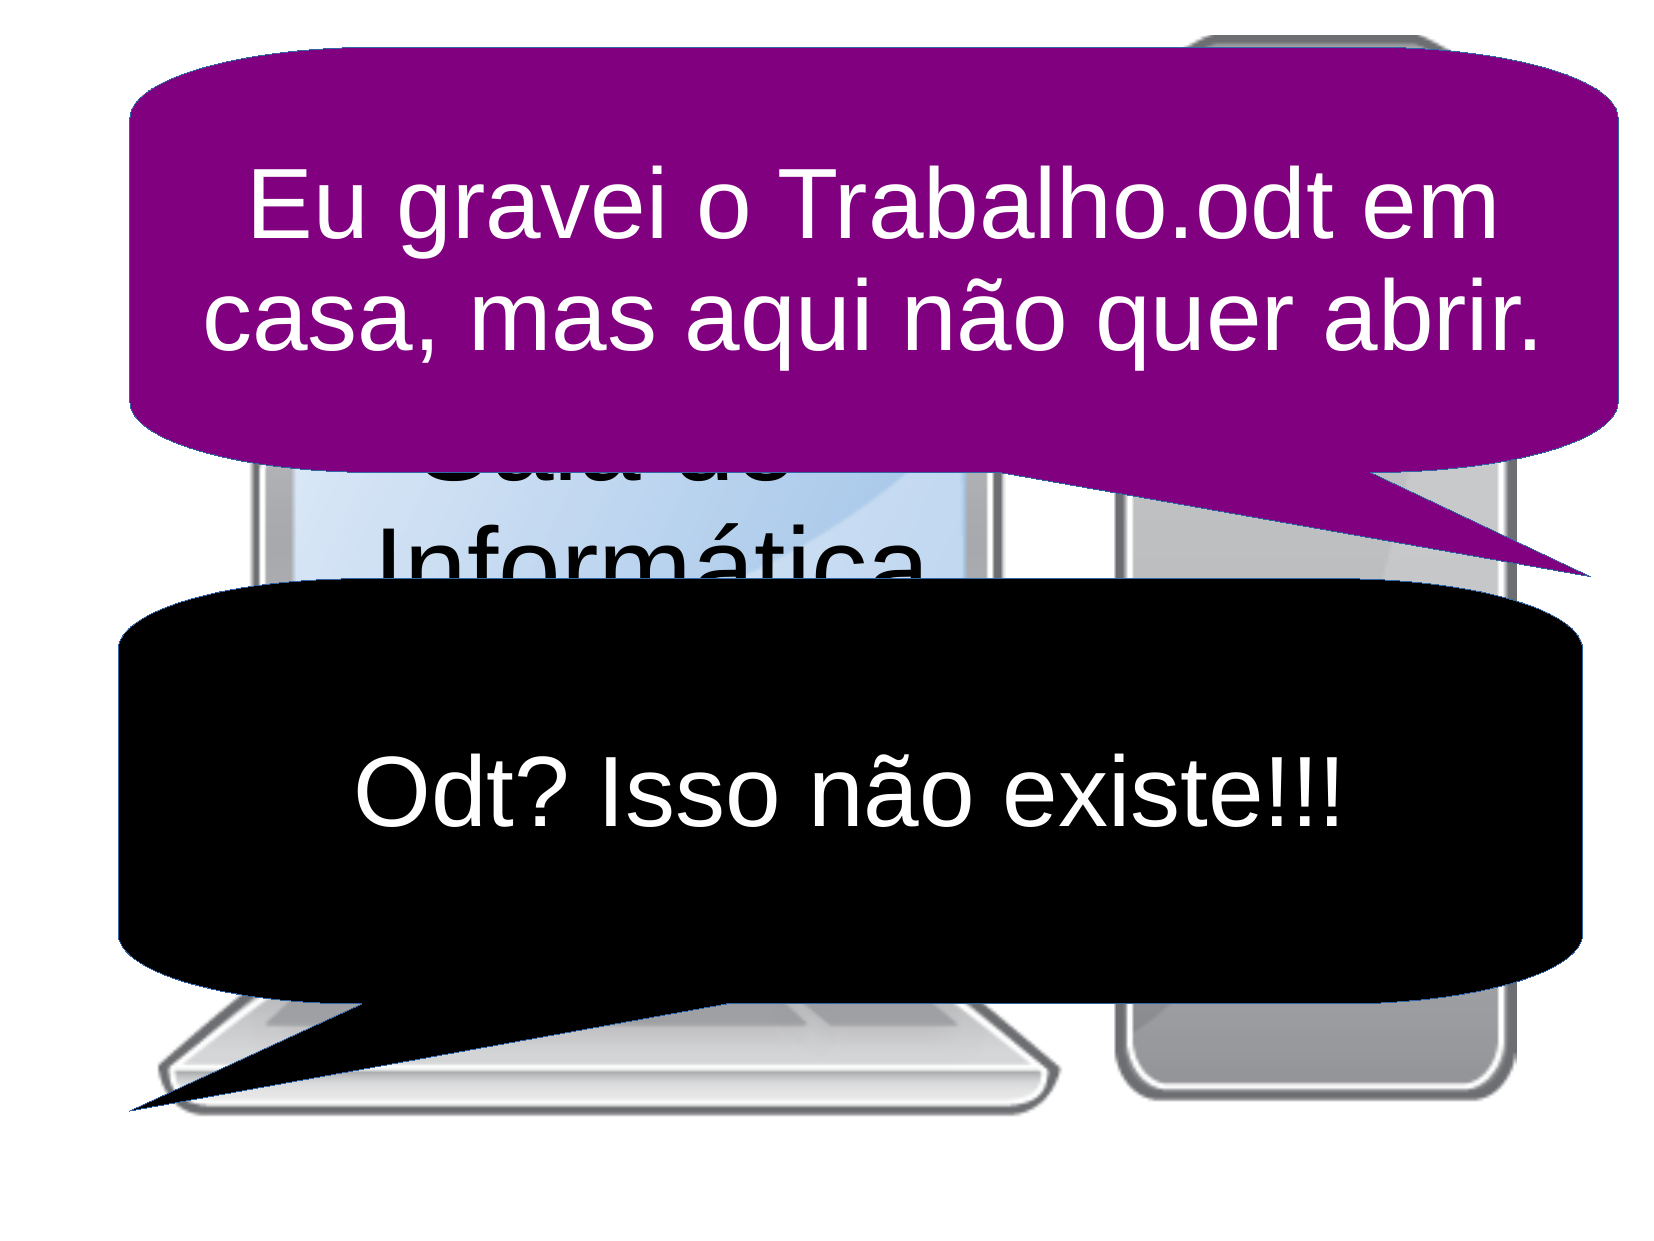

Sala de
			 Informática
 2015
Eu gravei o Trabalho.odt em
casa, mas aqui não quer abrir.
Odt? Isso não existe!!!